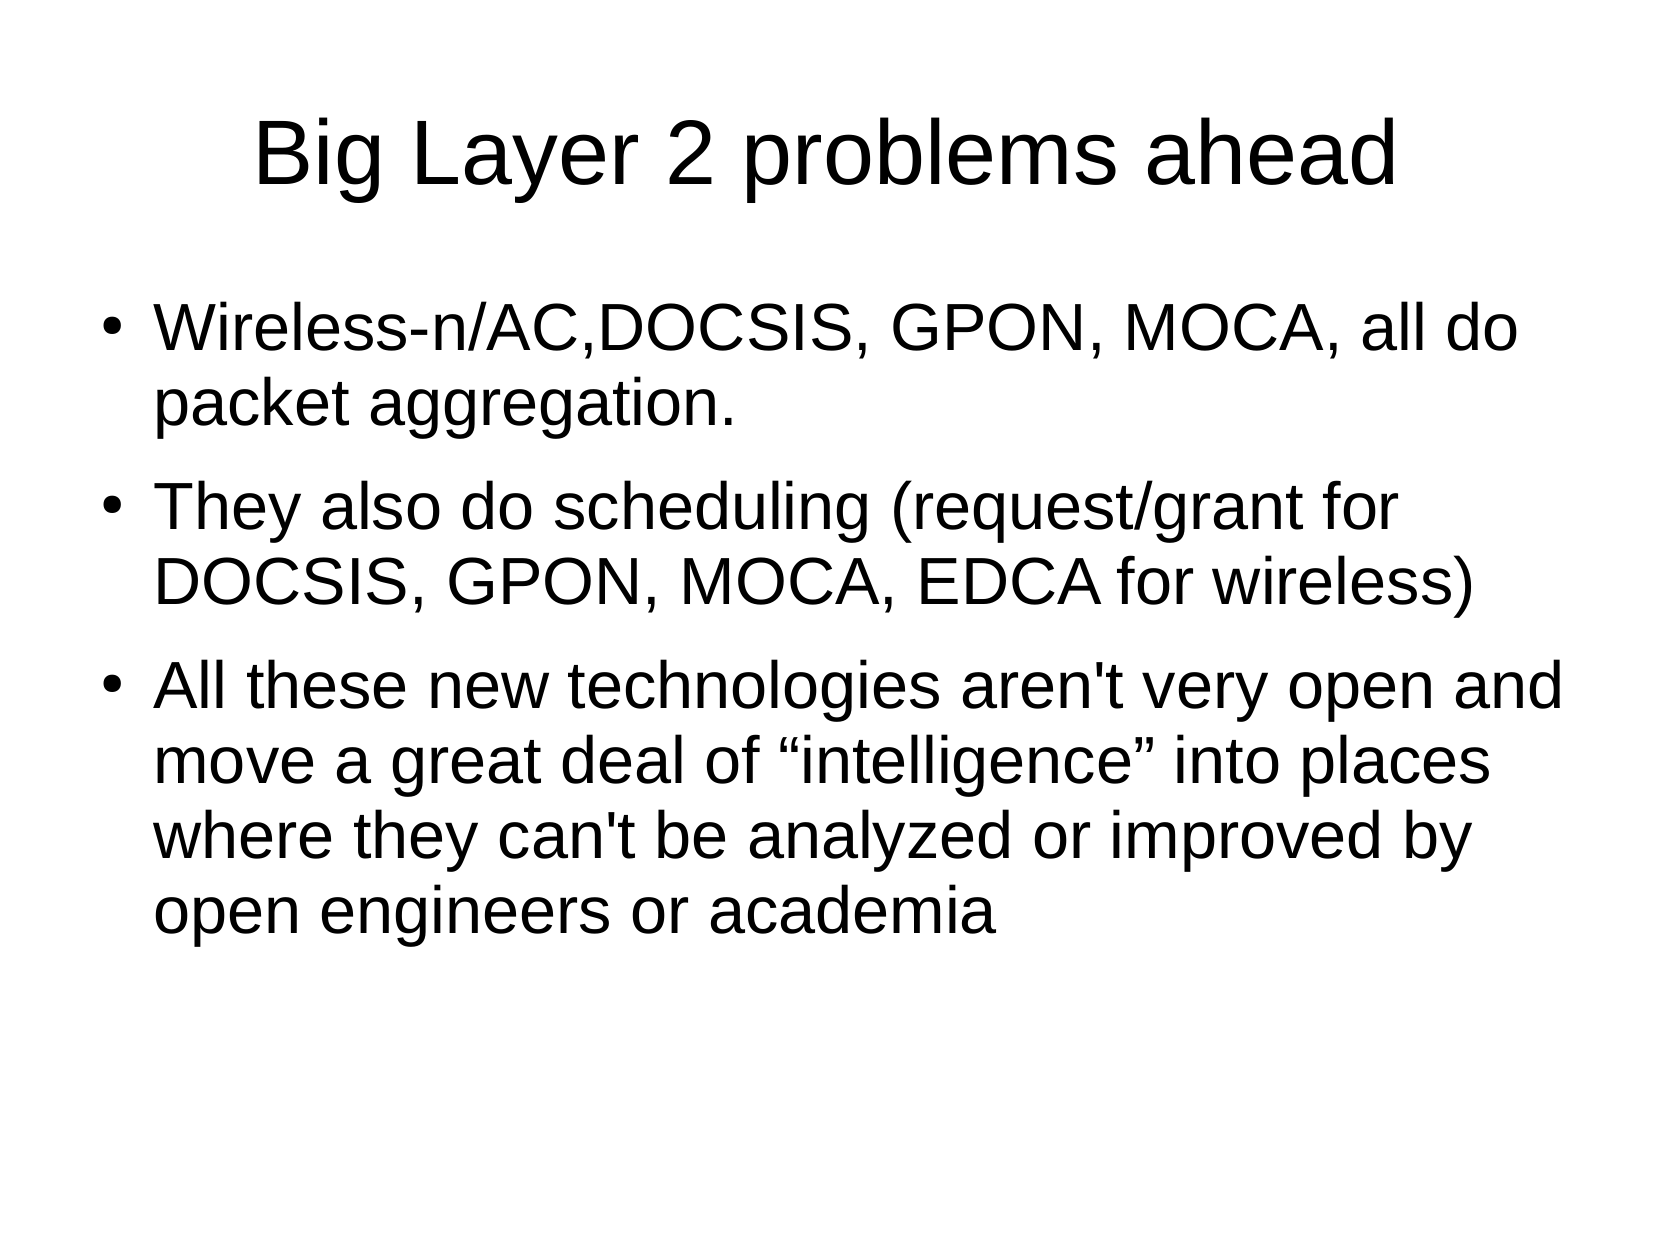

# Big Layer 2 problems ahead
Wireless-n/AC,DOCSIS, GPON, MOCA, all do packet aggregation.
They also do scheduling (request/grant for DOCSIS, GPON, MOCA, EDCA for wireless)
All these new technologies aren't very open and move a great deal of “intelligence” into places where they can't be analyzed or improved by open engineers or academia